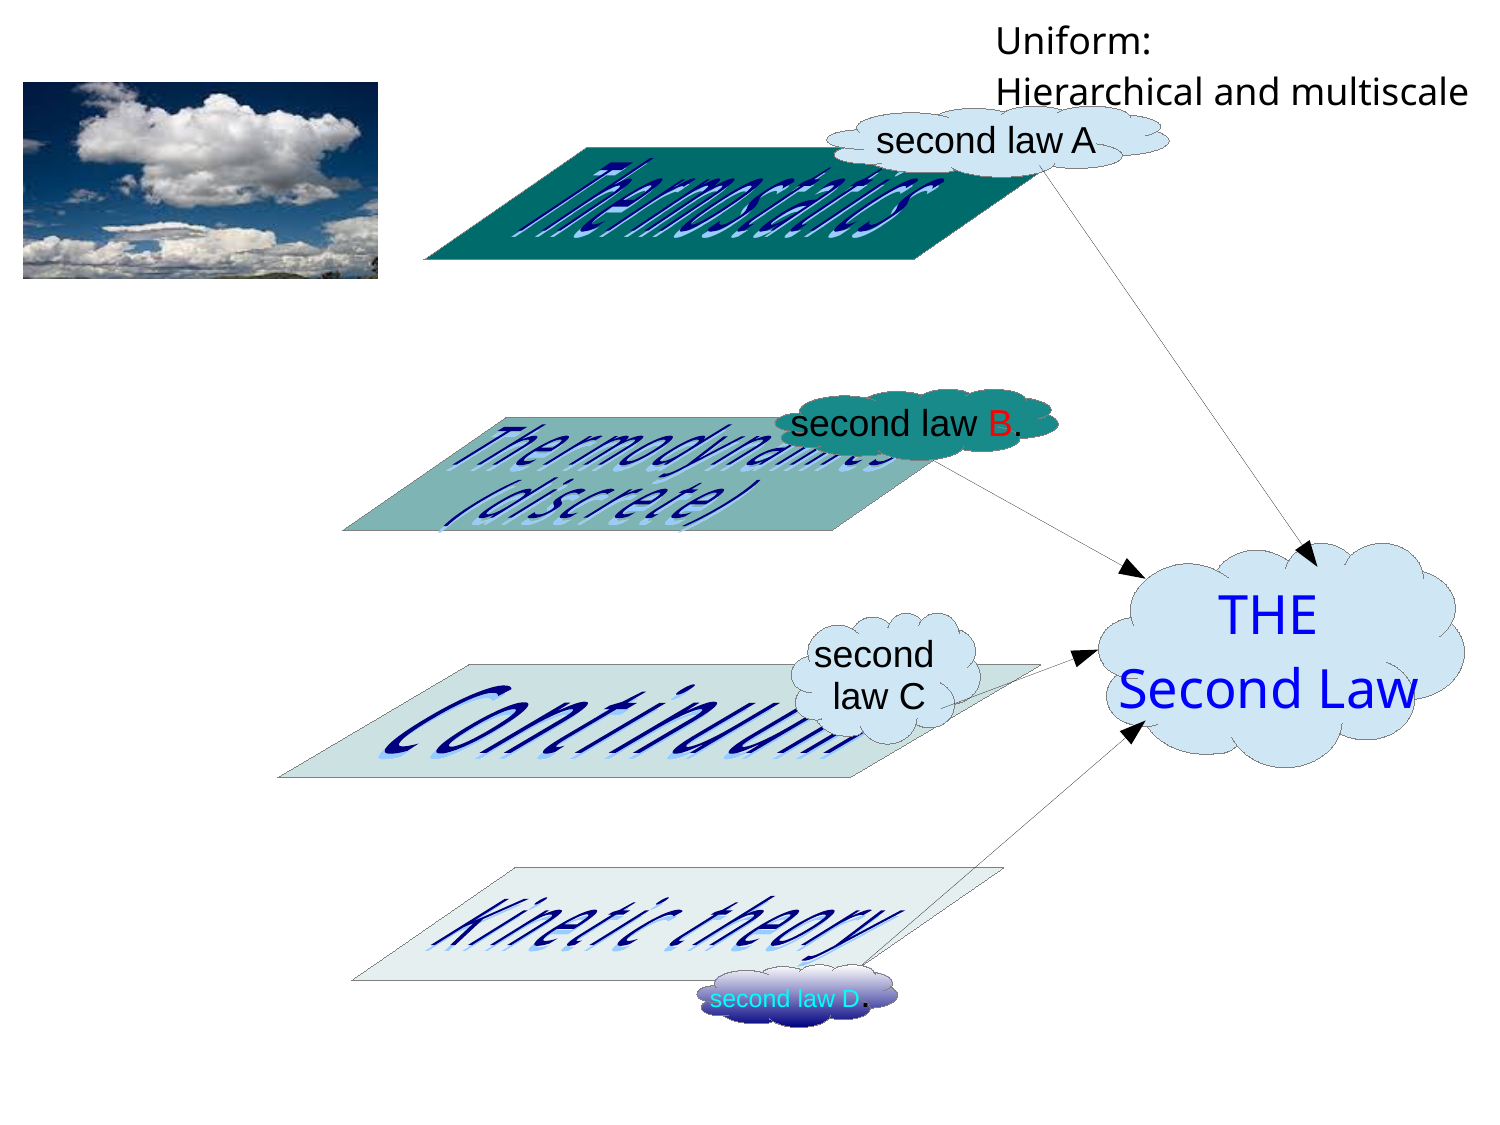

Uniform:
Hierarchical and multiscale
second law A
T h e r m o s t a t i c s
second law B.
T h e r m o d y n a m i c s
( d i s c r e t e )
THE
Second Law
second
law C
C o n t i n u u m
K i n e t i c t h e o r y
second law D.